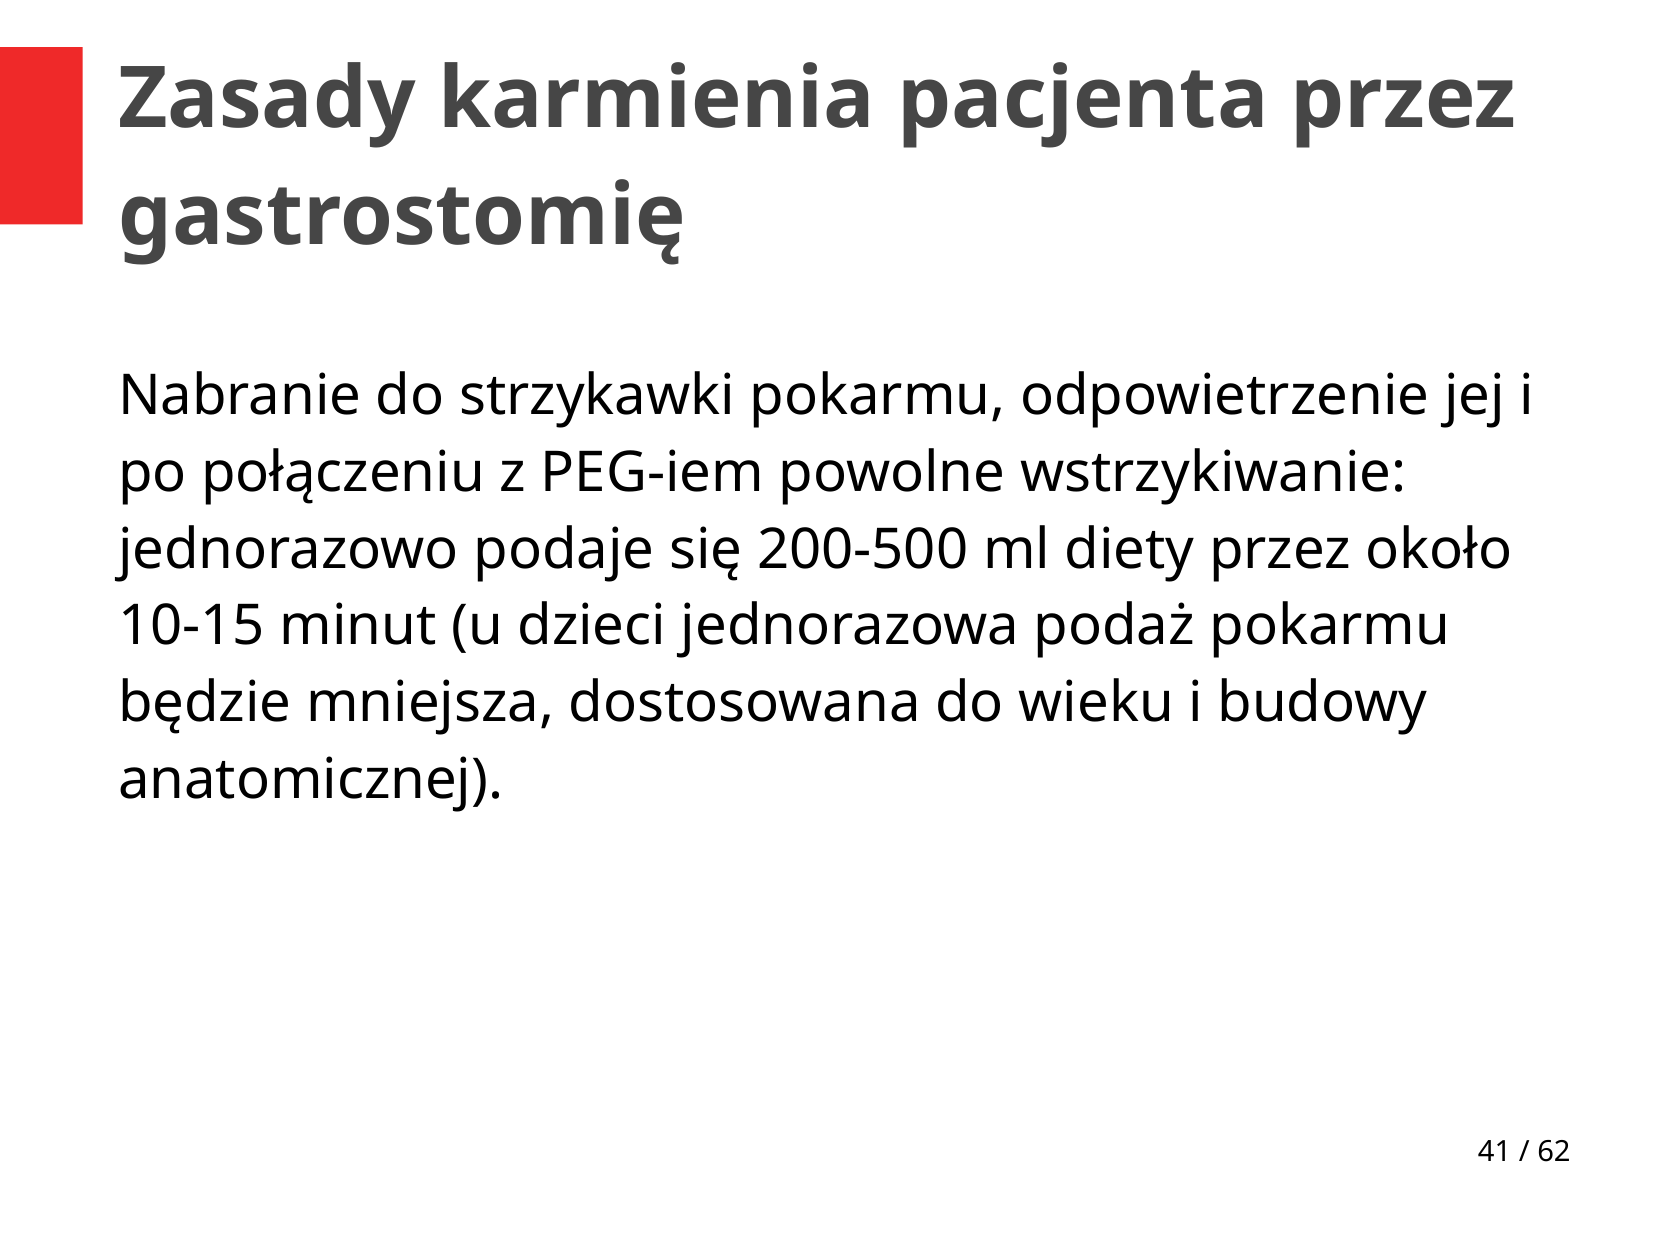

# Zasady karmienia pacjenta przez gastrostomię
Nabranie do strzykawki pokarmu, odpowietrzenie jej i po połączeniu z PEG-iem powolne wstrzykiwanie: jednorazowo podaje się 200-500 ml diety przez około 10-15 minut (u dzieci jednorazowa podaż pokarmu będzie mniejsza, dostosowana do wieku i budowy anatomicznej).
41